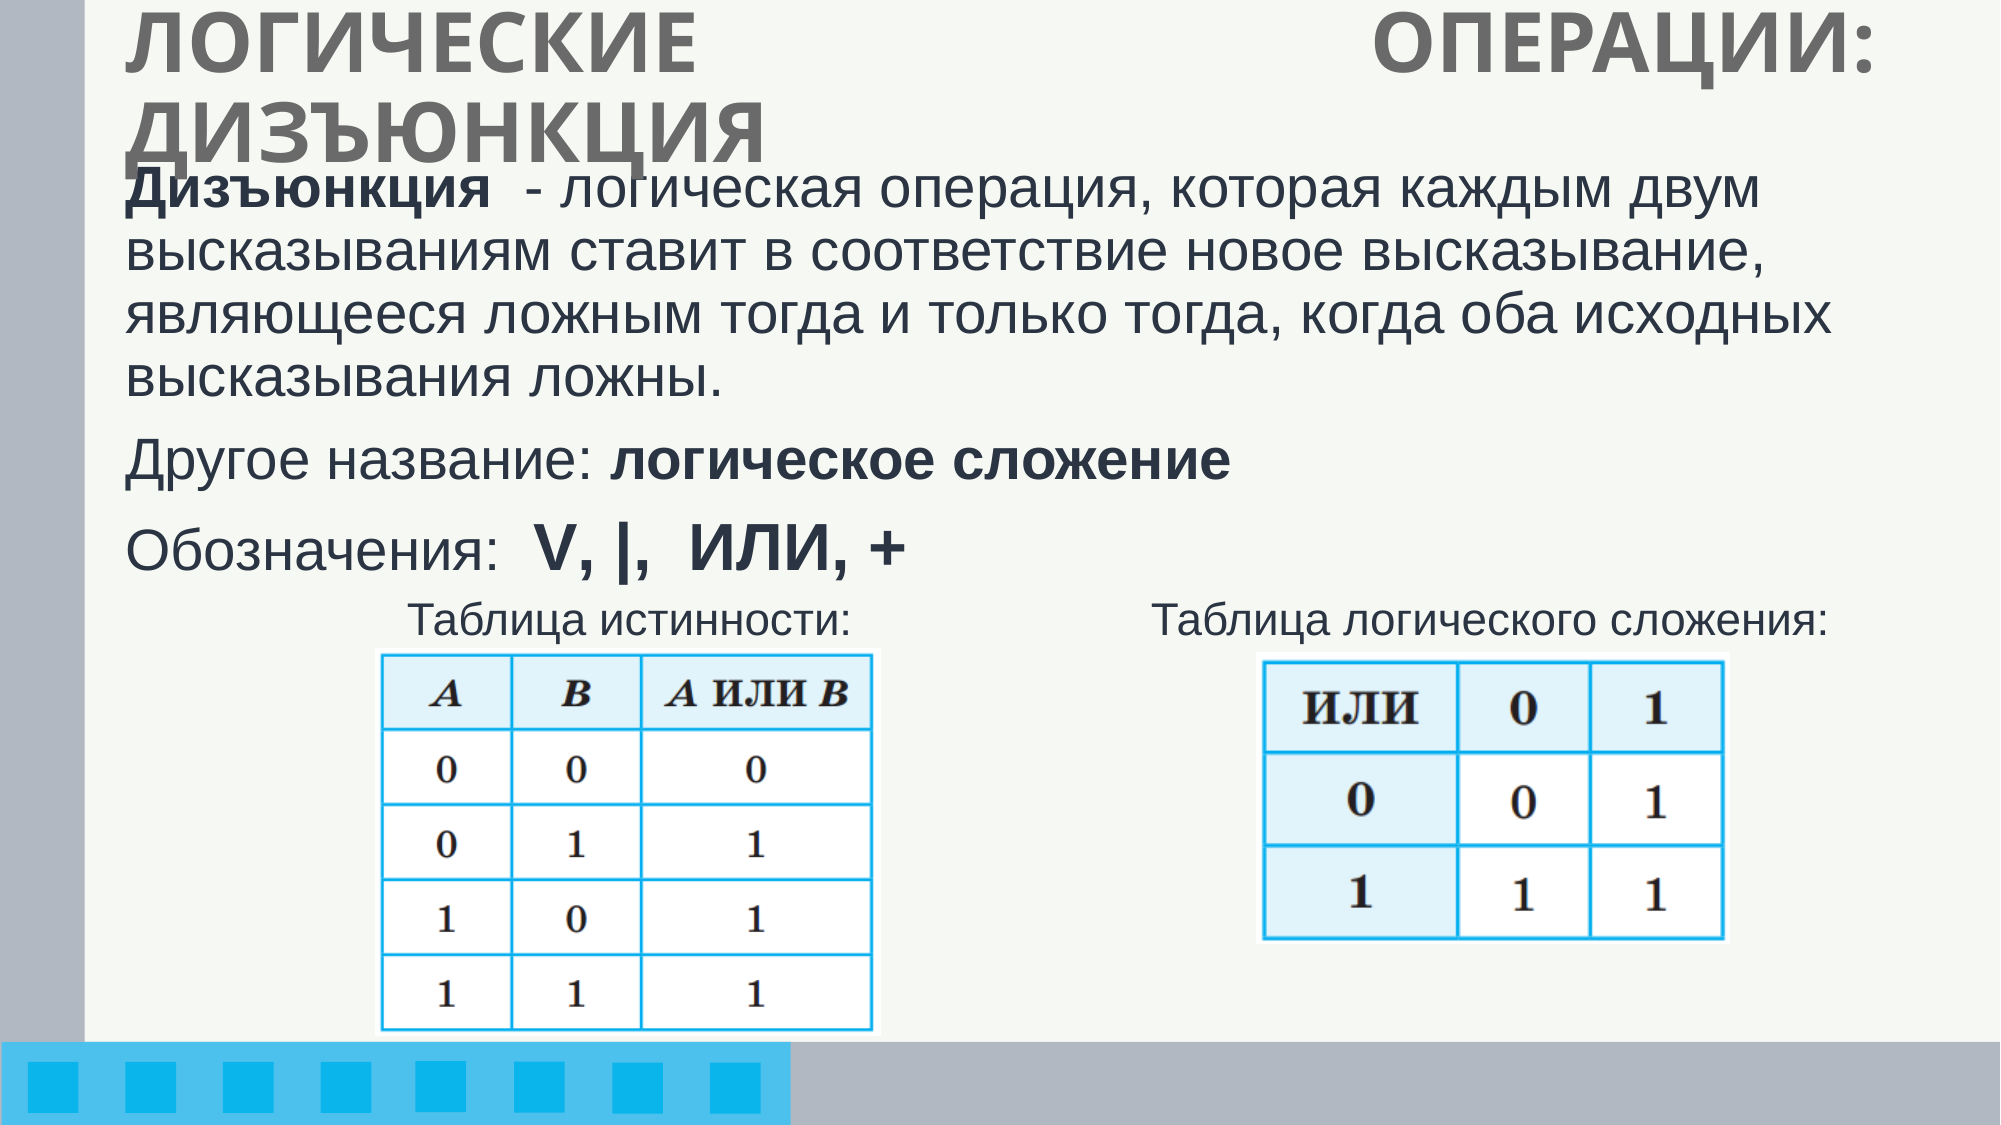

ЛОГИЧЕСКИЕ ОПЕРАЦИИ: ДИЗЪЮНКЦИЯ
# Дизъюнкция - логическая операция, которая каждым двум высказываниям ставит в соответствие новое высказывание, являющееся ложным тогда и только тогда, когда оба исходных высказывания ложны.
Другое название: логическое сложение
Обозначения: V, |, ИЛИ, +
Таблица истинности:
Таблица логического сложения: